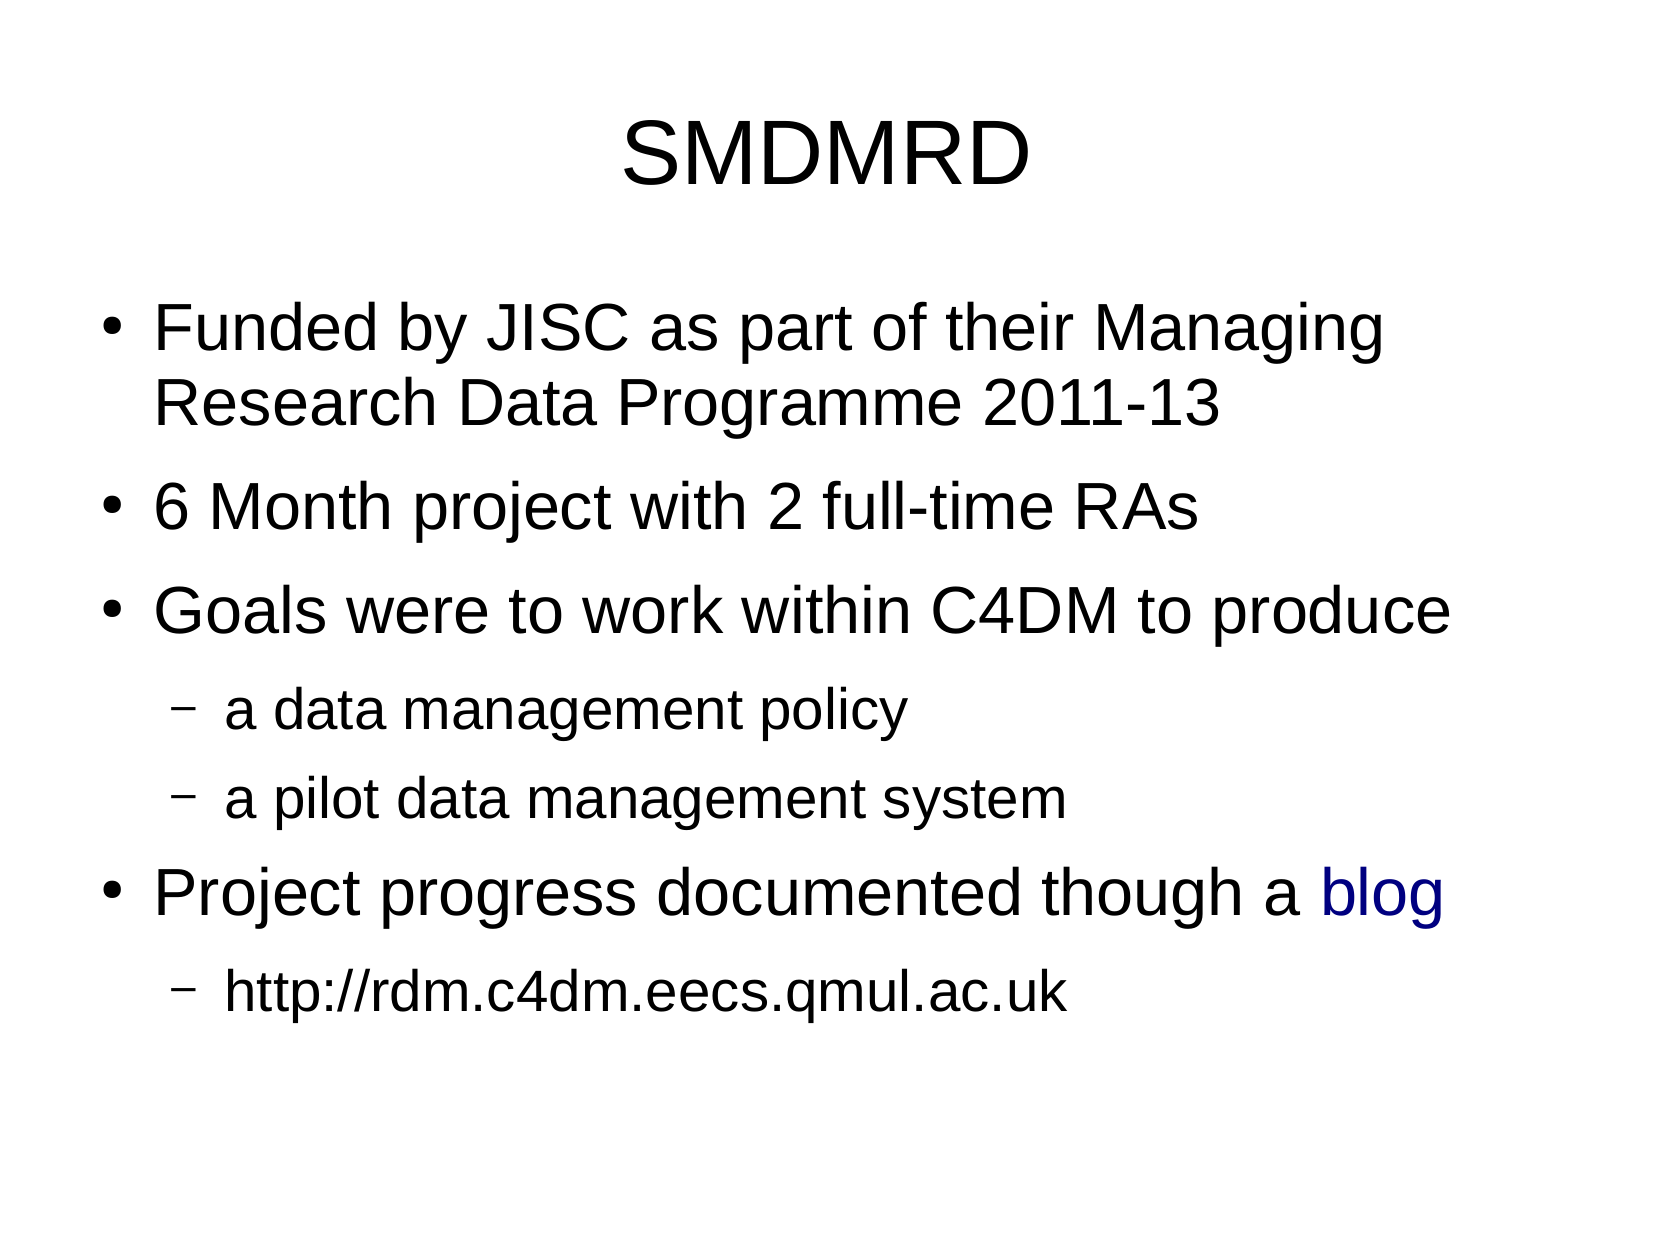

# SMDMRD
Funded by JISC as part of their Managing Research Data Programme 2011-13
6 Month project with 2 full-time RAs
Goals were to work within C4DM to produce
a data management policy
a pilot data management system
Project progress documented though a blog
http://rdm.c4dm.eecs.qmul.ac.uk